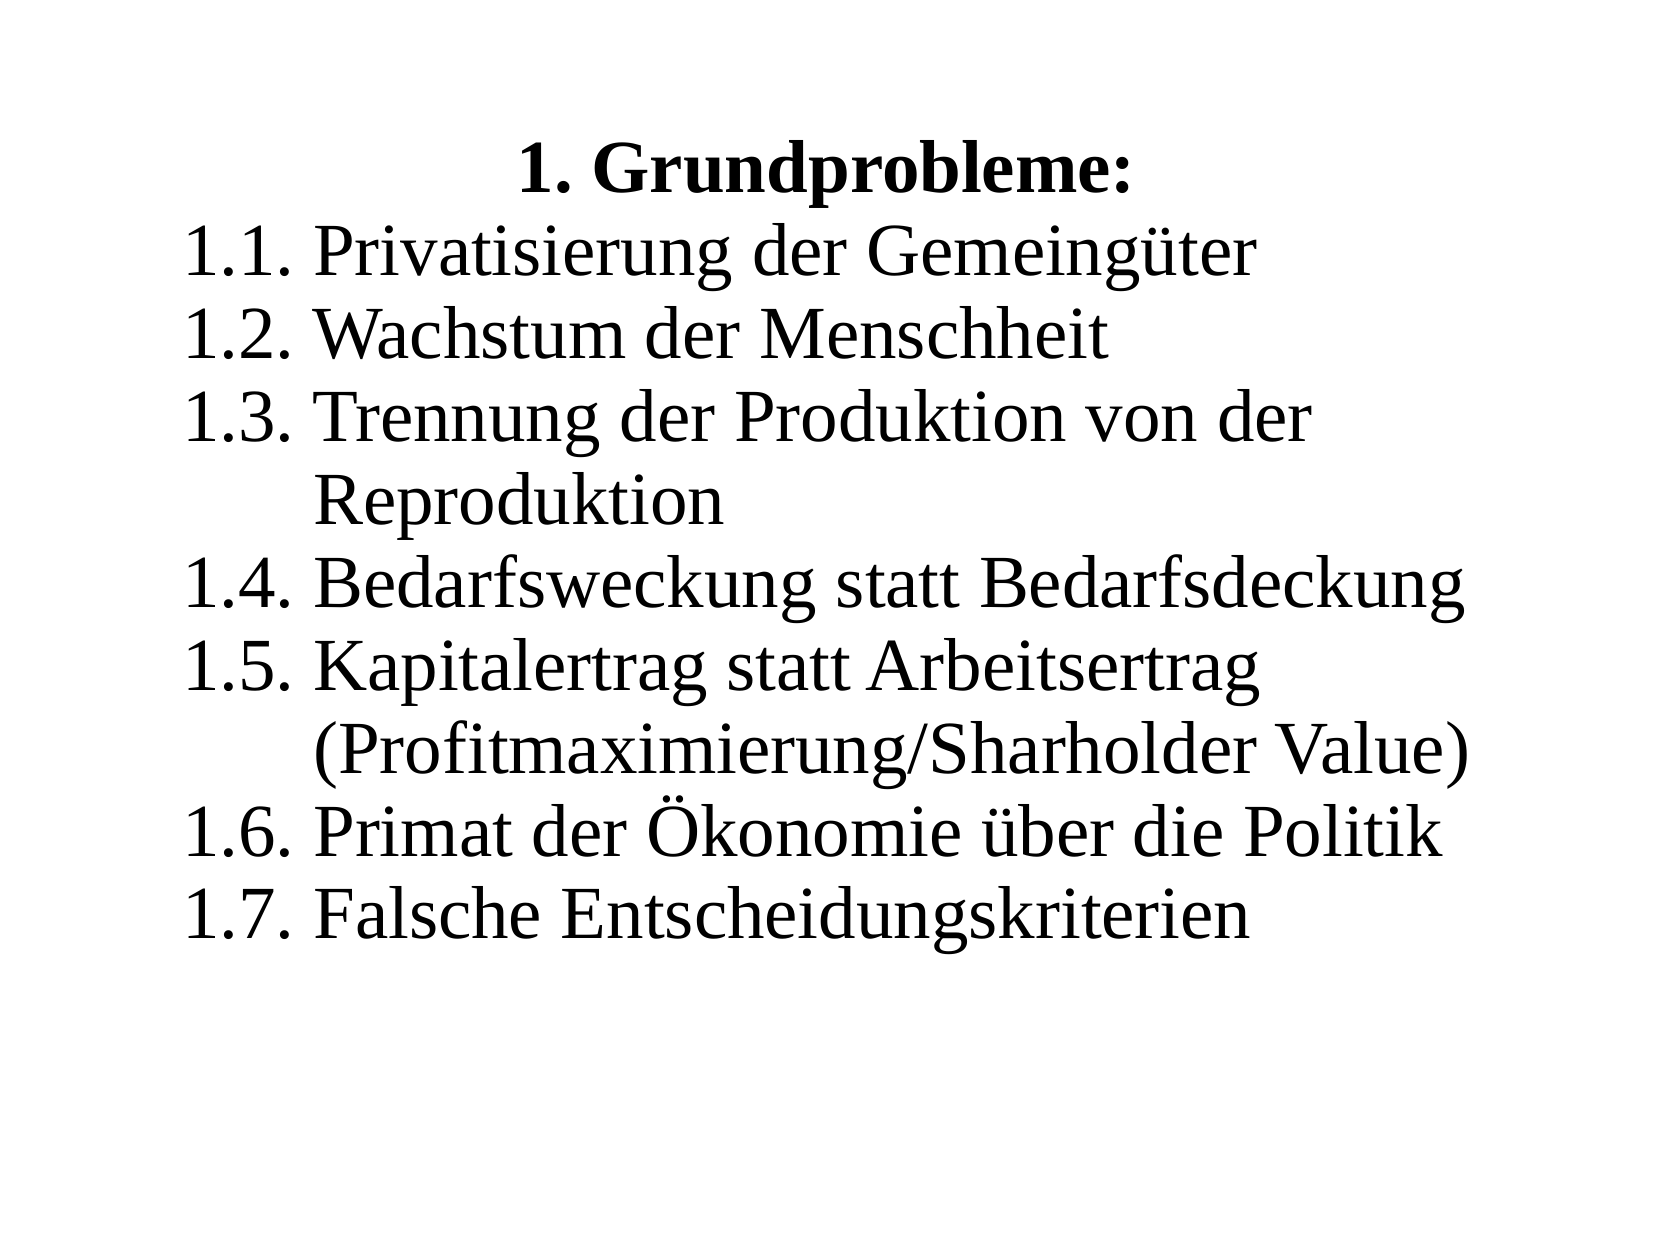

1. Grundprobleme:
1. Privatisierung der Gemeingüter
1.2. Wachstum der Menschheit
1.3. Trennung der Produktion von der
 Reproduktion
1.4. Bedarfsweckung statt Bedarfsdeckung
1.5. Kapitalertrag statt Arbeitsertrag
 (Profitmaximierung/Sharholder Value)
1.6. Primat der Ökonomie über die Politik
1.7. Falsche Entscheidungskriterien